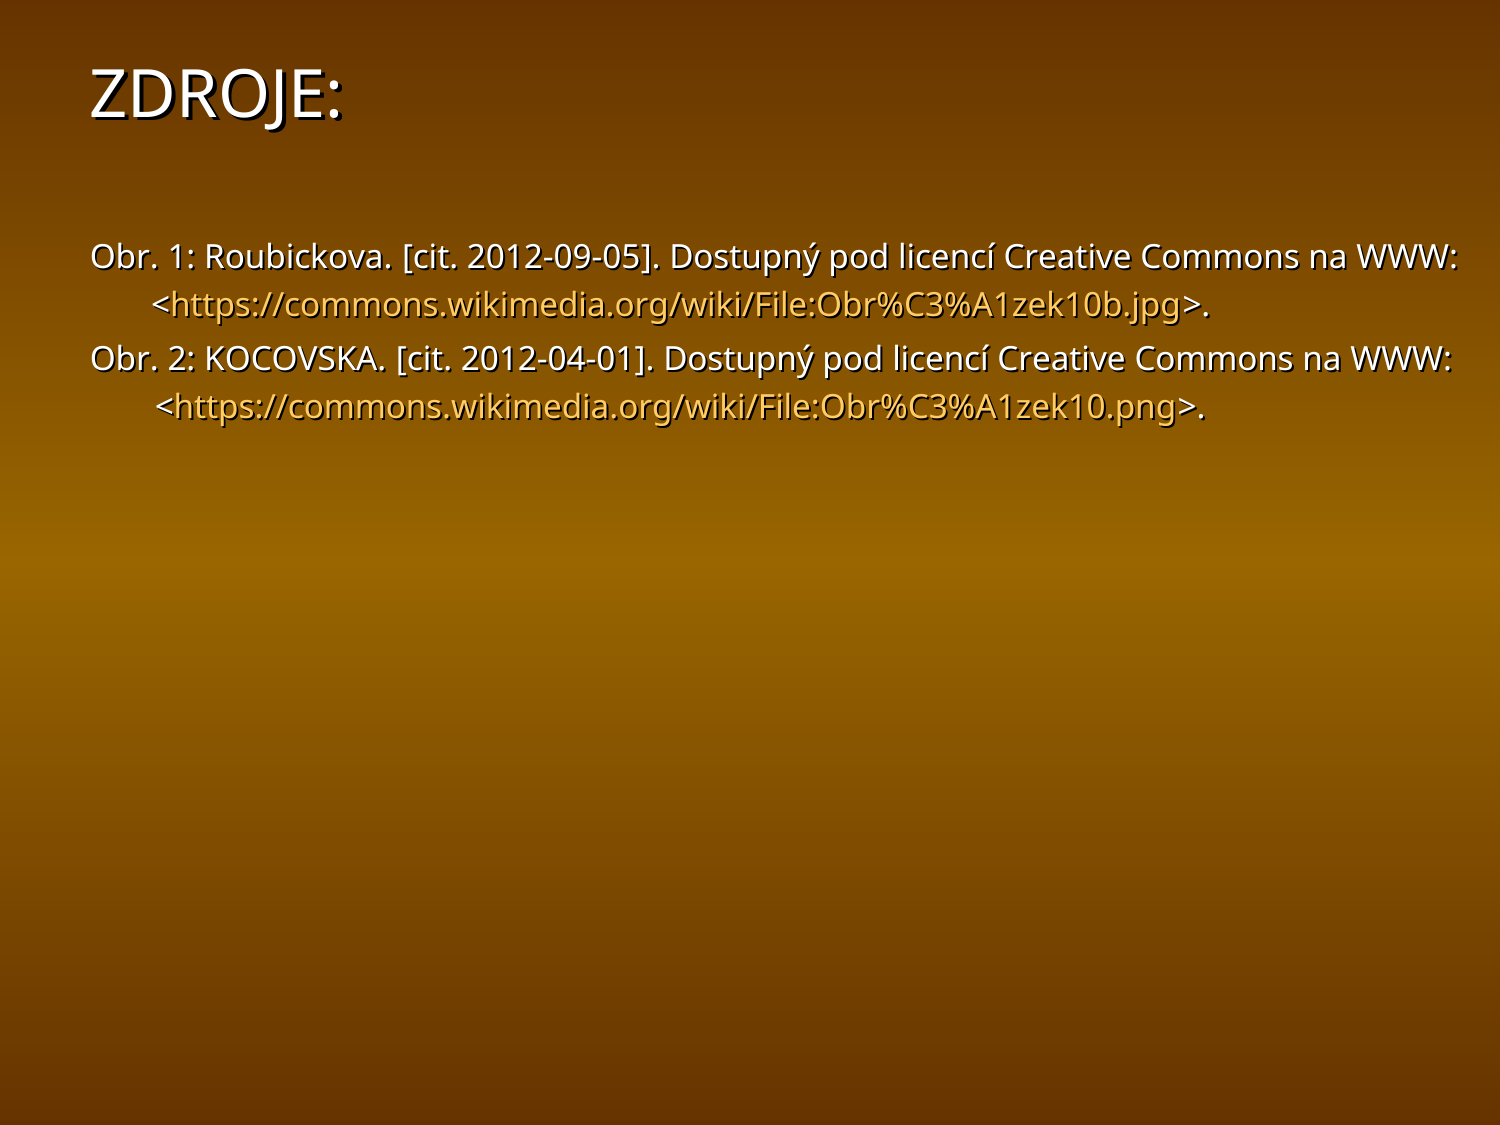

ZDROJE:
Obr. 1: Roubickova. [cit. 2012-09-05]. Dostupný pod licencí Creative Commons na WWW:
 <https://commons.wikimedia.org/wiki/File:Obr%C3%A1zek10b.jpg>.
Obr. 2: KOCOVSKA. [cit. 2012-04-01]. Dostupný pod licencí Creative Commons na WWW:
	 <https://commons.wikimedia.org/wiki/File:Obr%C3%A1zek10.png>.